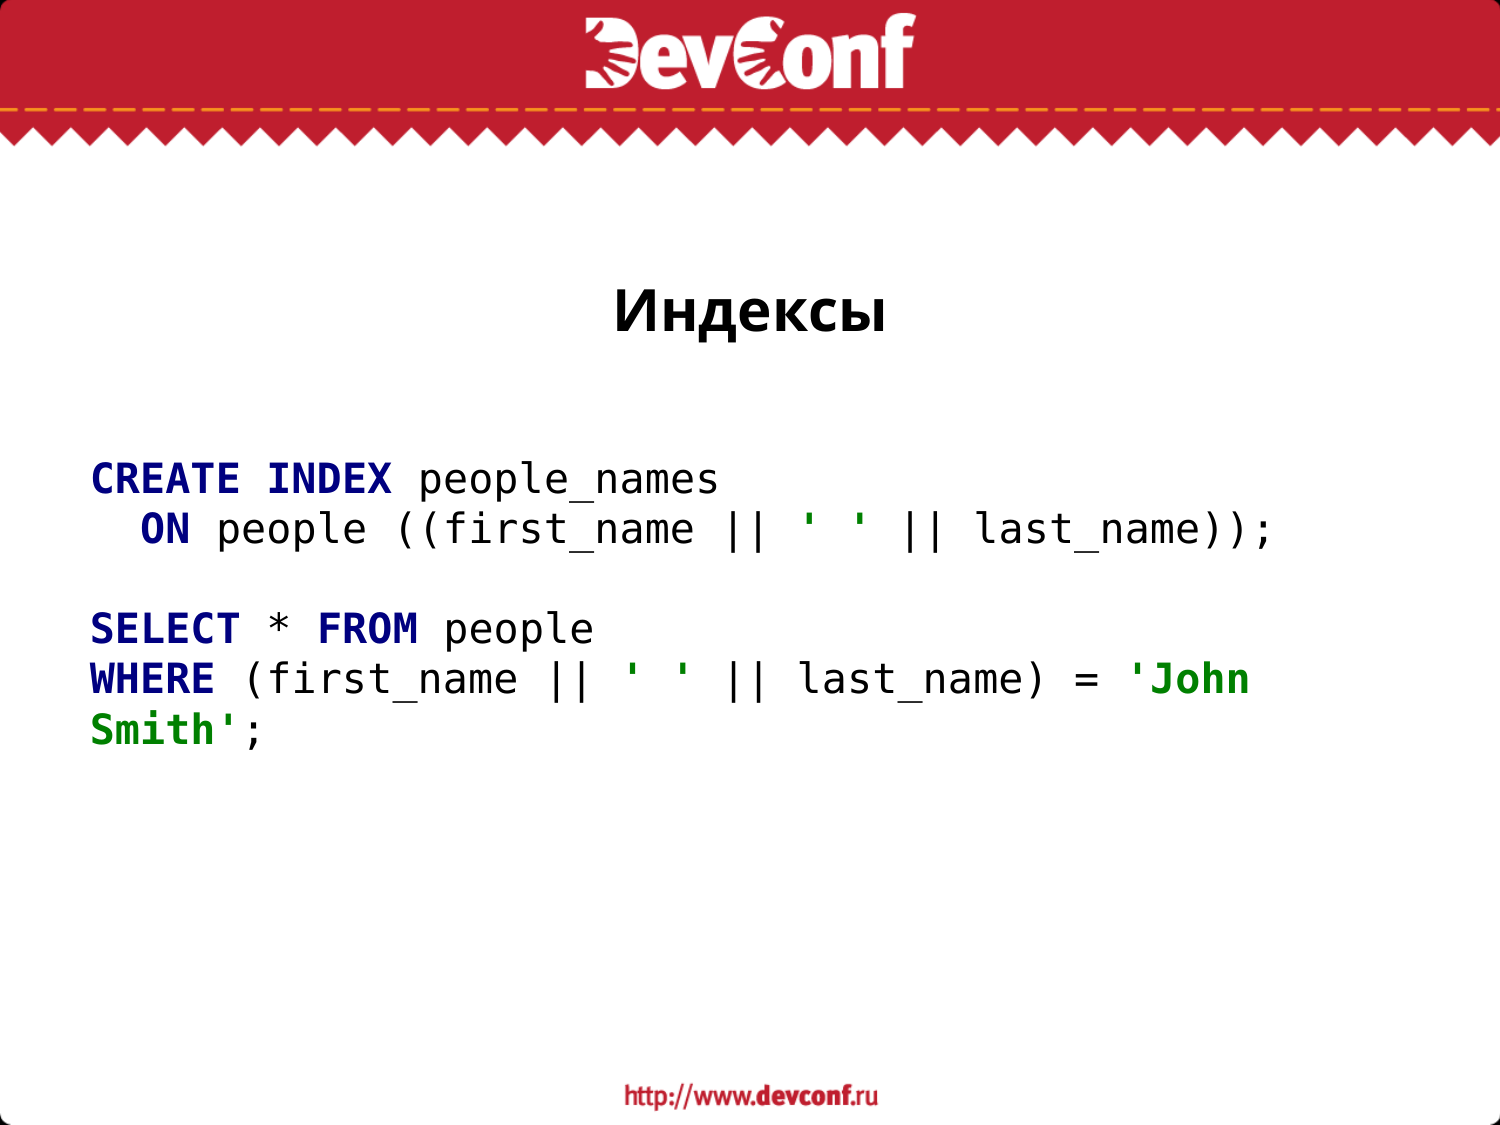

# Индексы
CREATE INDEX people_names
 ON people ((first_name || ' ' || last_name));
SELECT * FROM people
WHERE (first_name || ' ' || last_name) = 'John Smith';